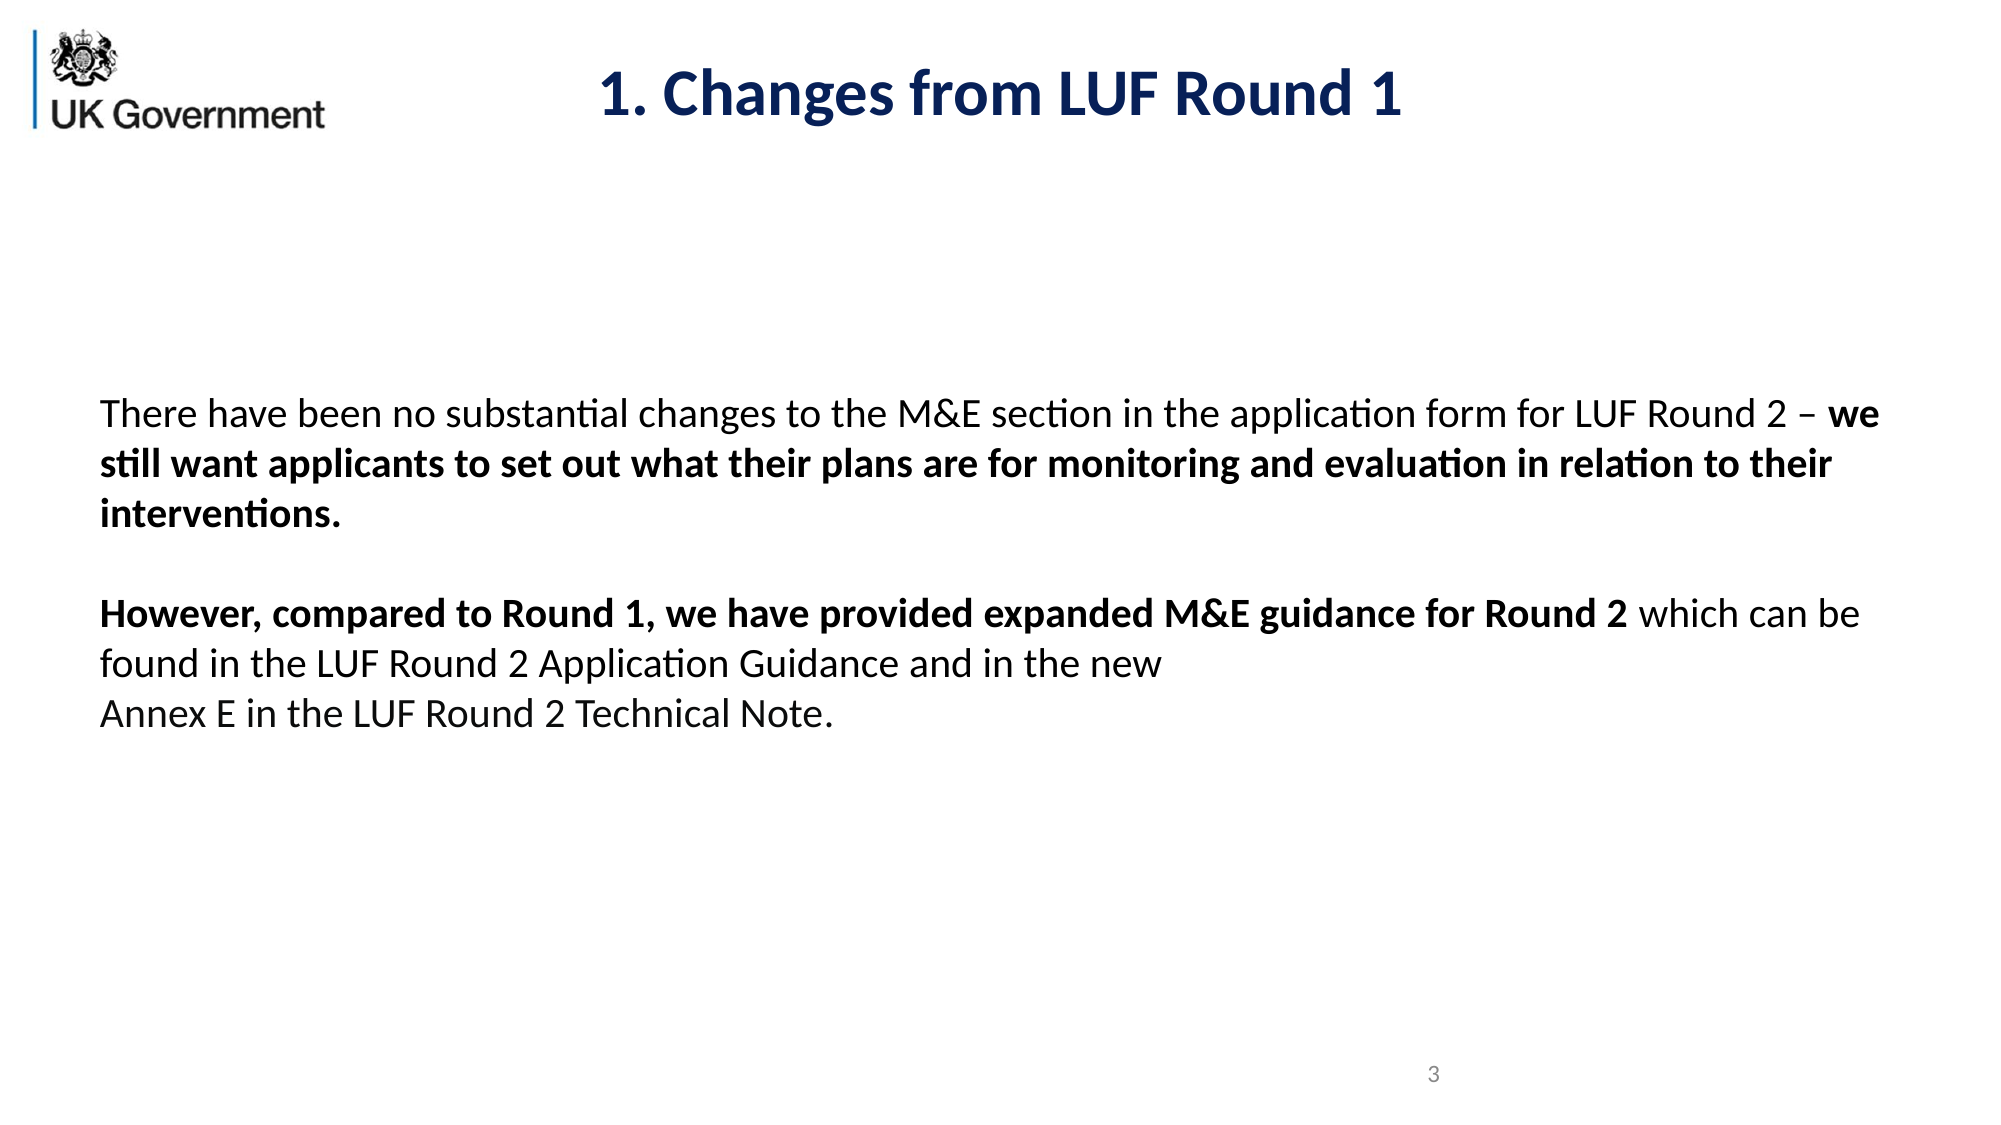

1. Changes from LUF Round 1
There have been no substantial changes to the M&E section in the application form for LUF Round 2 – we still want applicants to set out what their plans are for monitoring and evaluation in relation to their interventions.
However, compared to Round 1, we have provided expanded M&E guidance for Round 2 which can be found in the LUF Round 2 Application Guidance and in the new Annex E in the LUF Round 2 Technical Note.
1